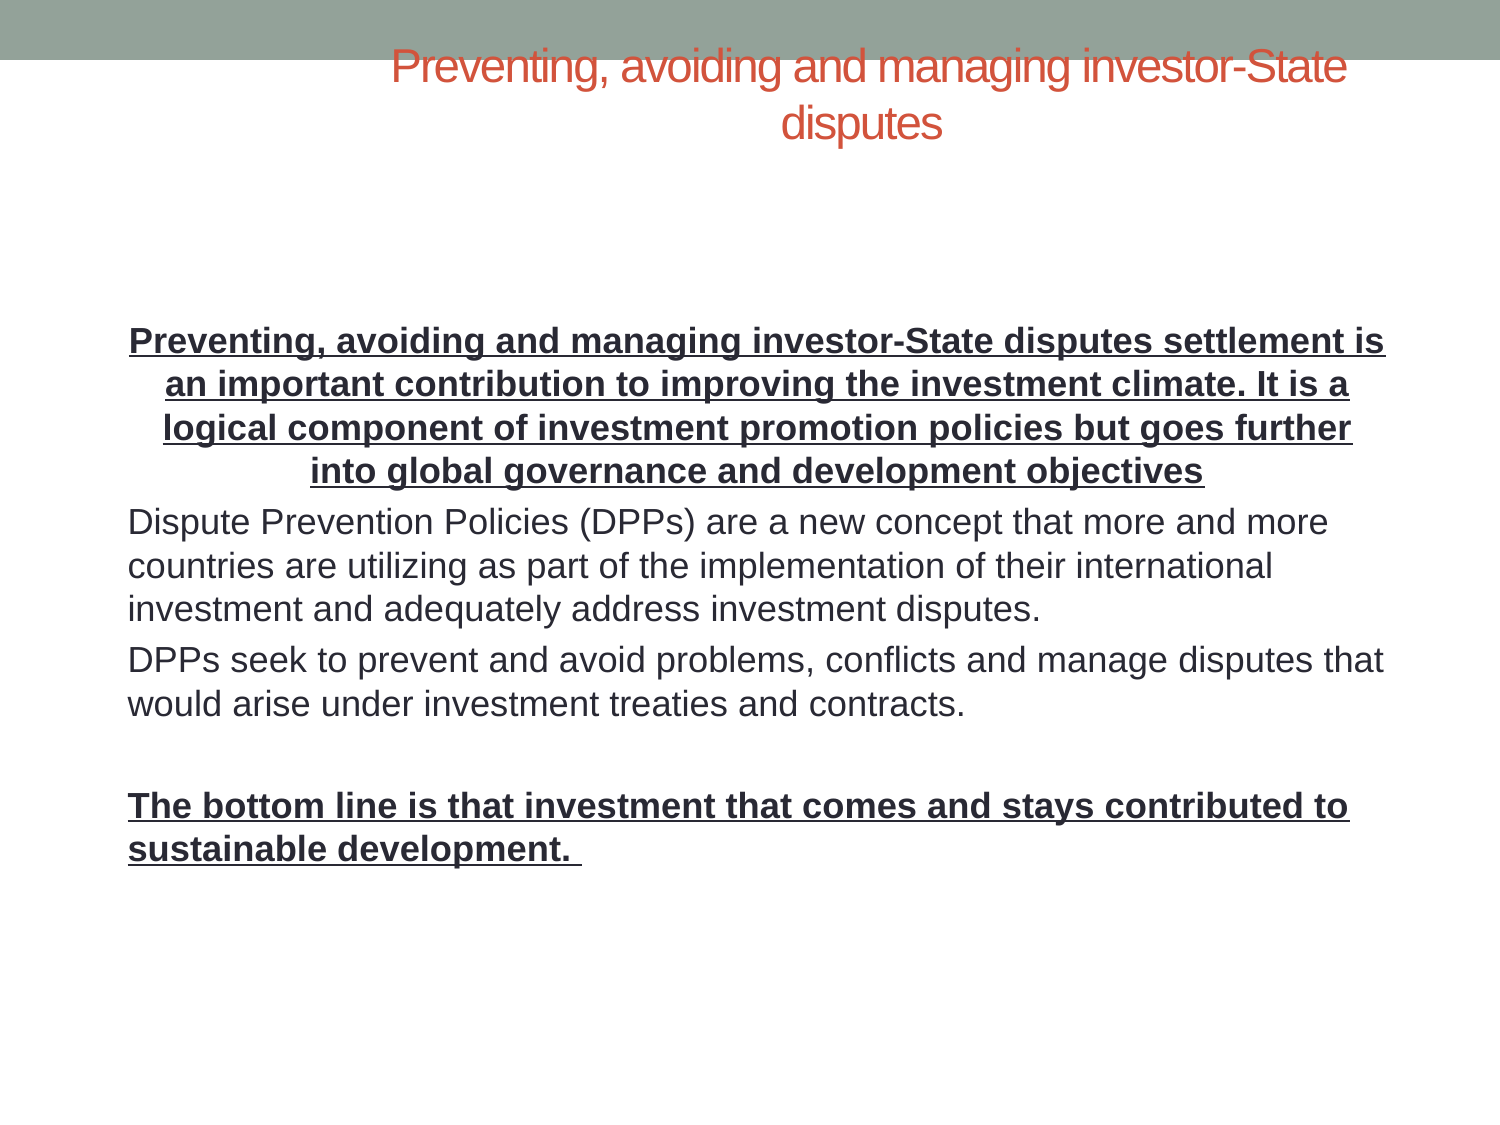

# Preventing, avoiding and managing investor-State disputes
Preventing, avoiding and managing investor-State disputes settlement is an important contribution to improving the investment climate. It is a logical component of investment promotion policies but goes further into global governance and development objectives
Dispute Prevention Policies (DPPs) are a new concept that more and more countries are utilizing as part of the implementation of their international investment and adequately address investment disputes.
DPPs seek to prevent and avoid problems, conflicts and manage disputes that would arise under investment treaties and contracts.
The bottom line is that investment that comes and stays contributed to sustainable development.